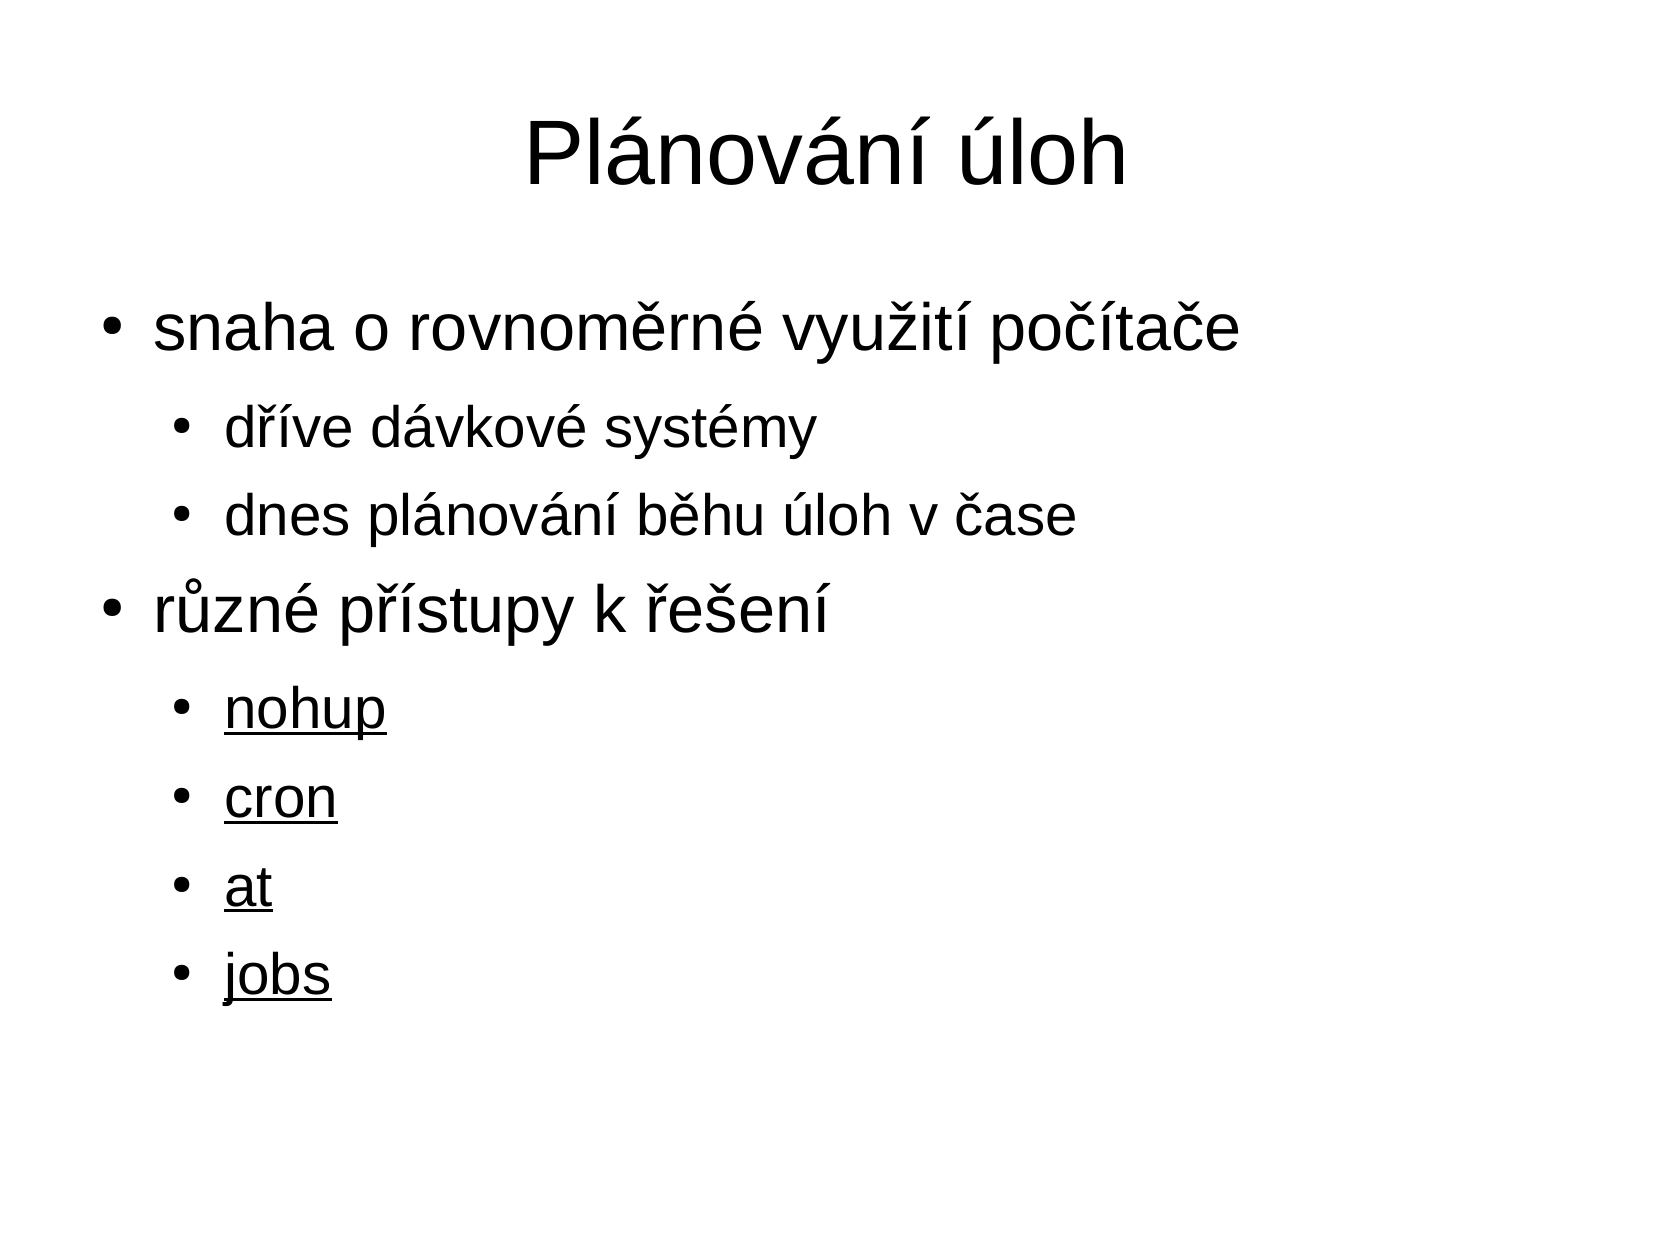

# Plánování úloh
snaha o rovnoměrné využití počítače
dříve dávkové systémy
dnes plánování běhu úloh v čase
různé přístupy k řešení
nohup
cron
at
jobs